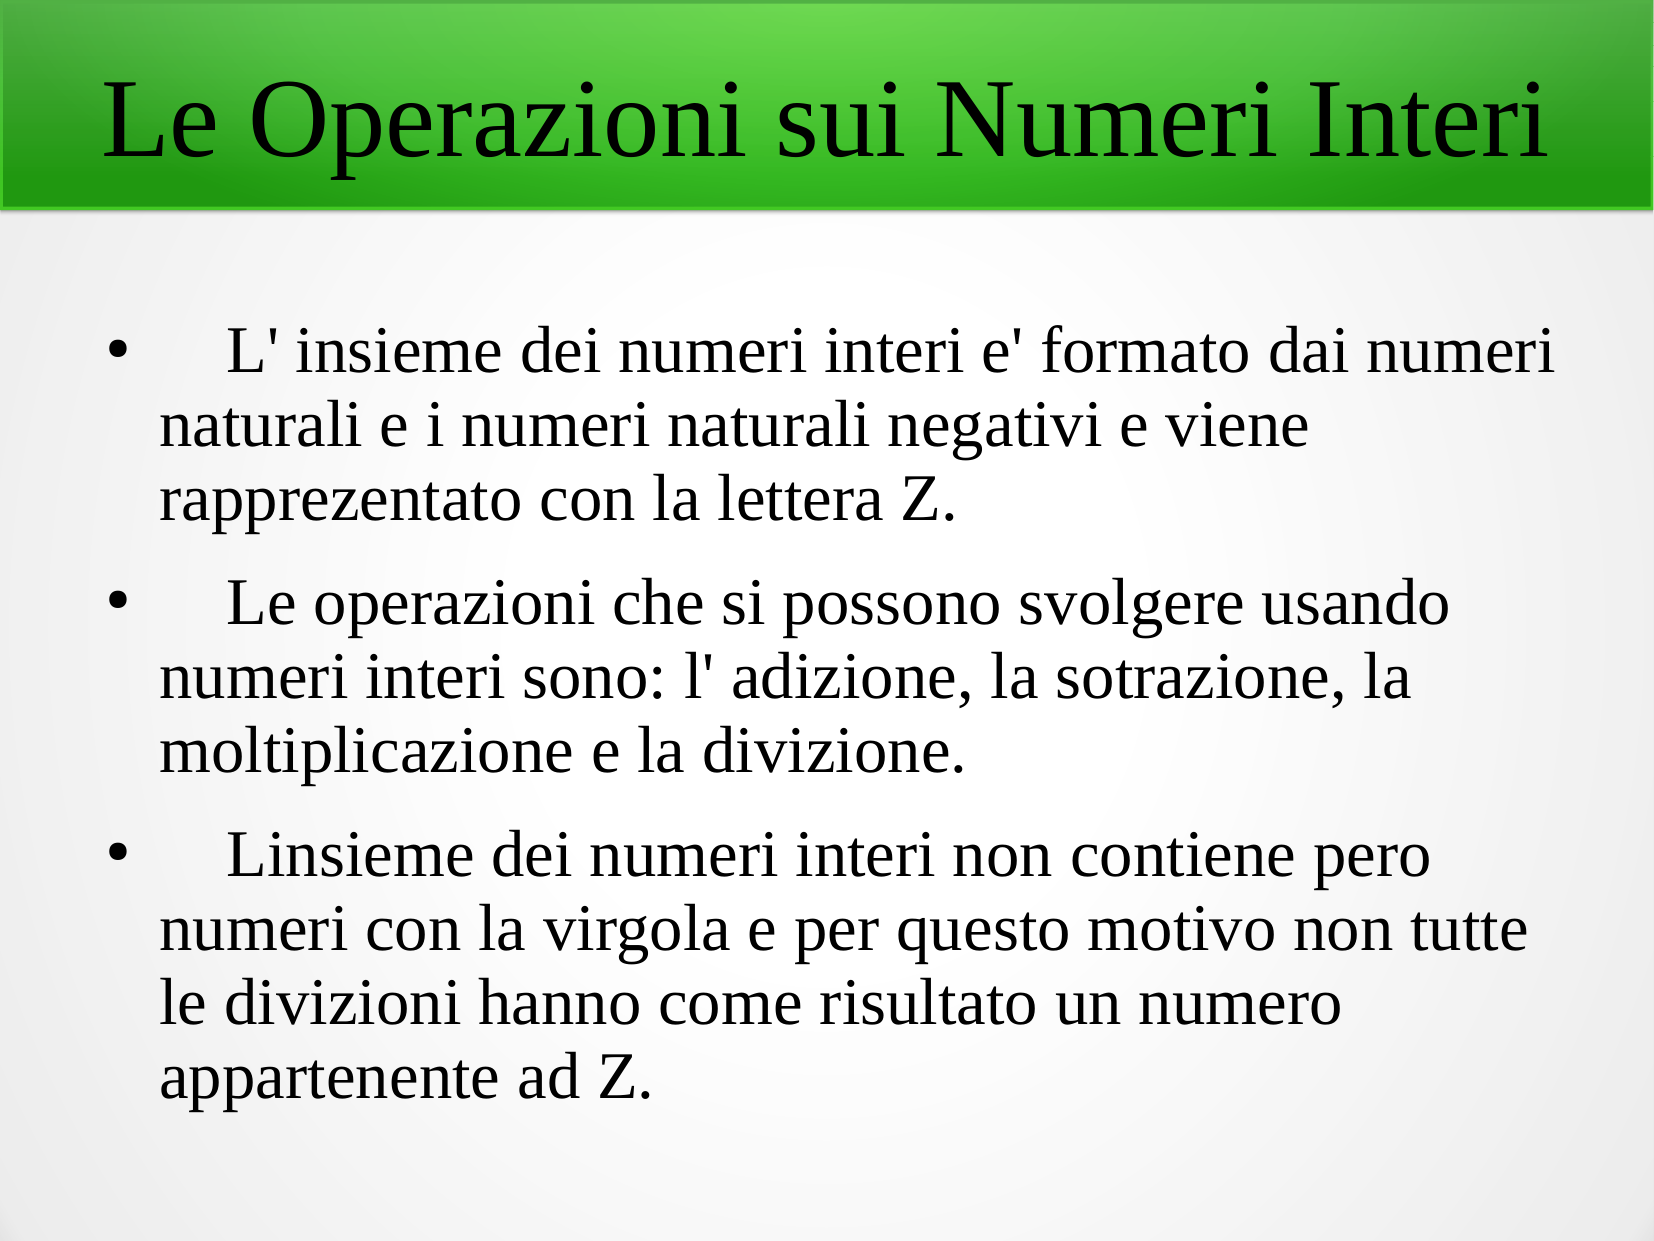

# Le Operazioni sui Numeri Interi
 L' insieme dei numeri interi e' formato dai numeri naturali e i numeri naturali negativi e viene rapprezentato con la lettera Z.
 Le operazioni che si possono svolgere usando numeri interi sono: l' adizione, la sotrazione, la moltiplicazione e la divizione.
 Linsieme dei numeri interi non contiene pero numeri con la virgola e per questo motivo non tutte le divizioni hanno come risultato un numero appartenente ad Z.